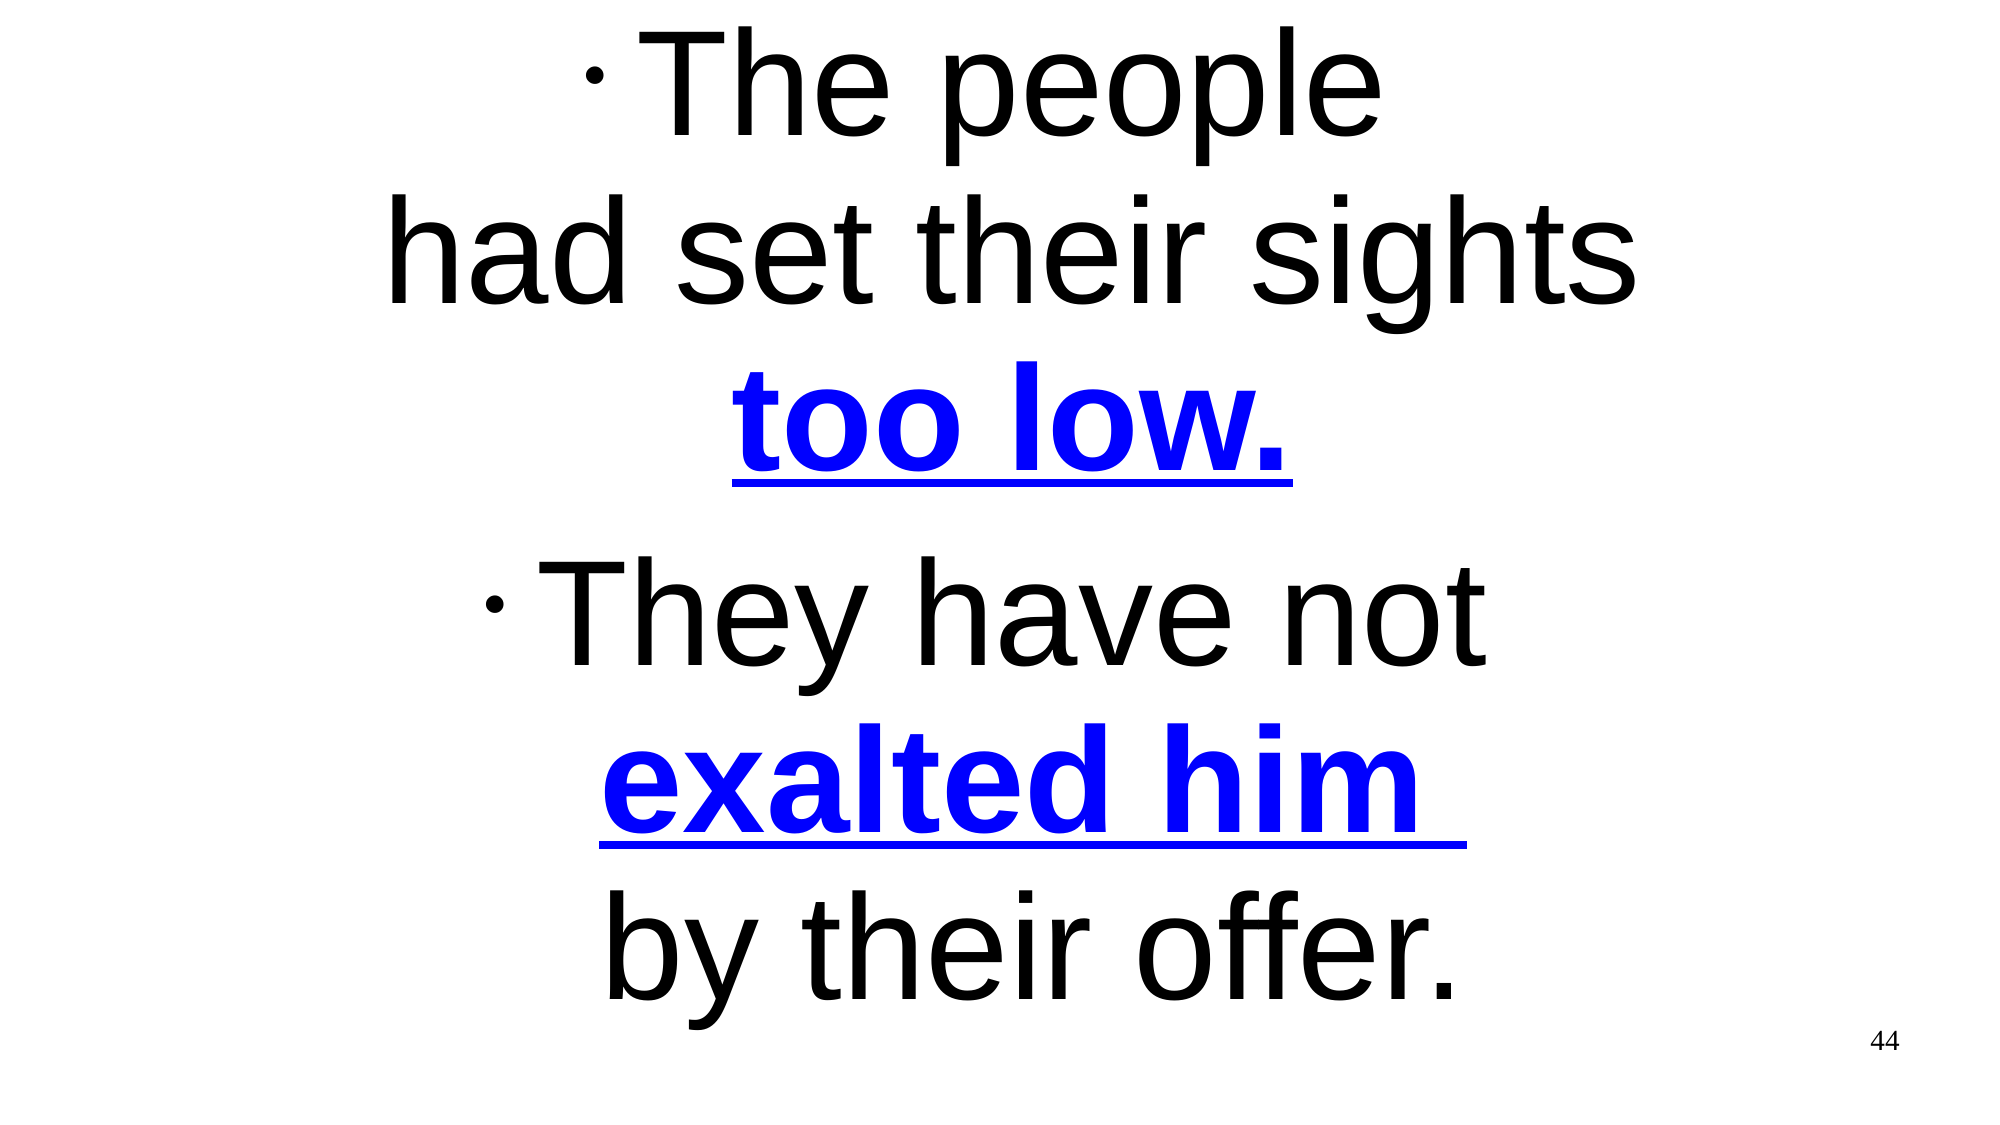

# The people had set their sights too low.
They have not
exalted him
by their offer.
44